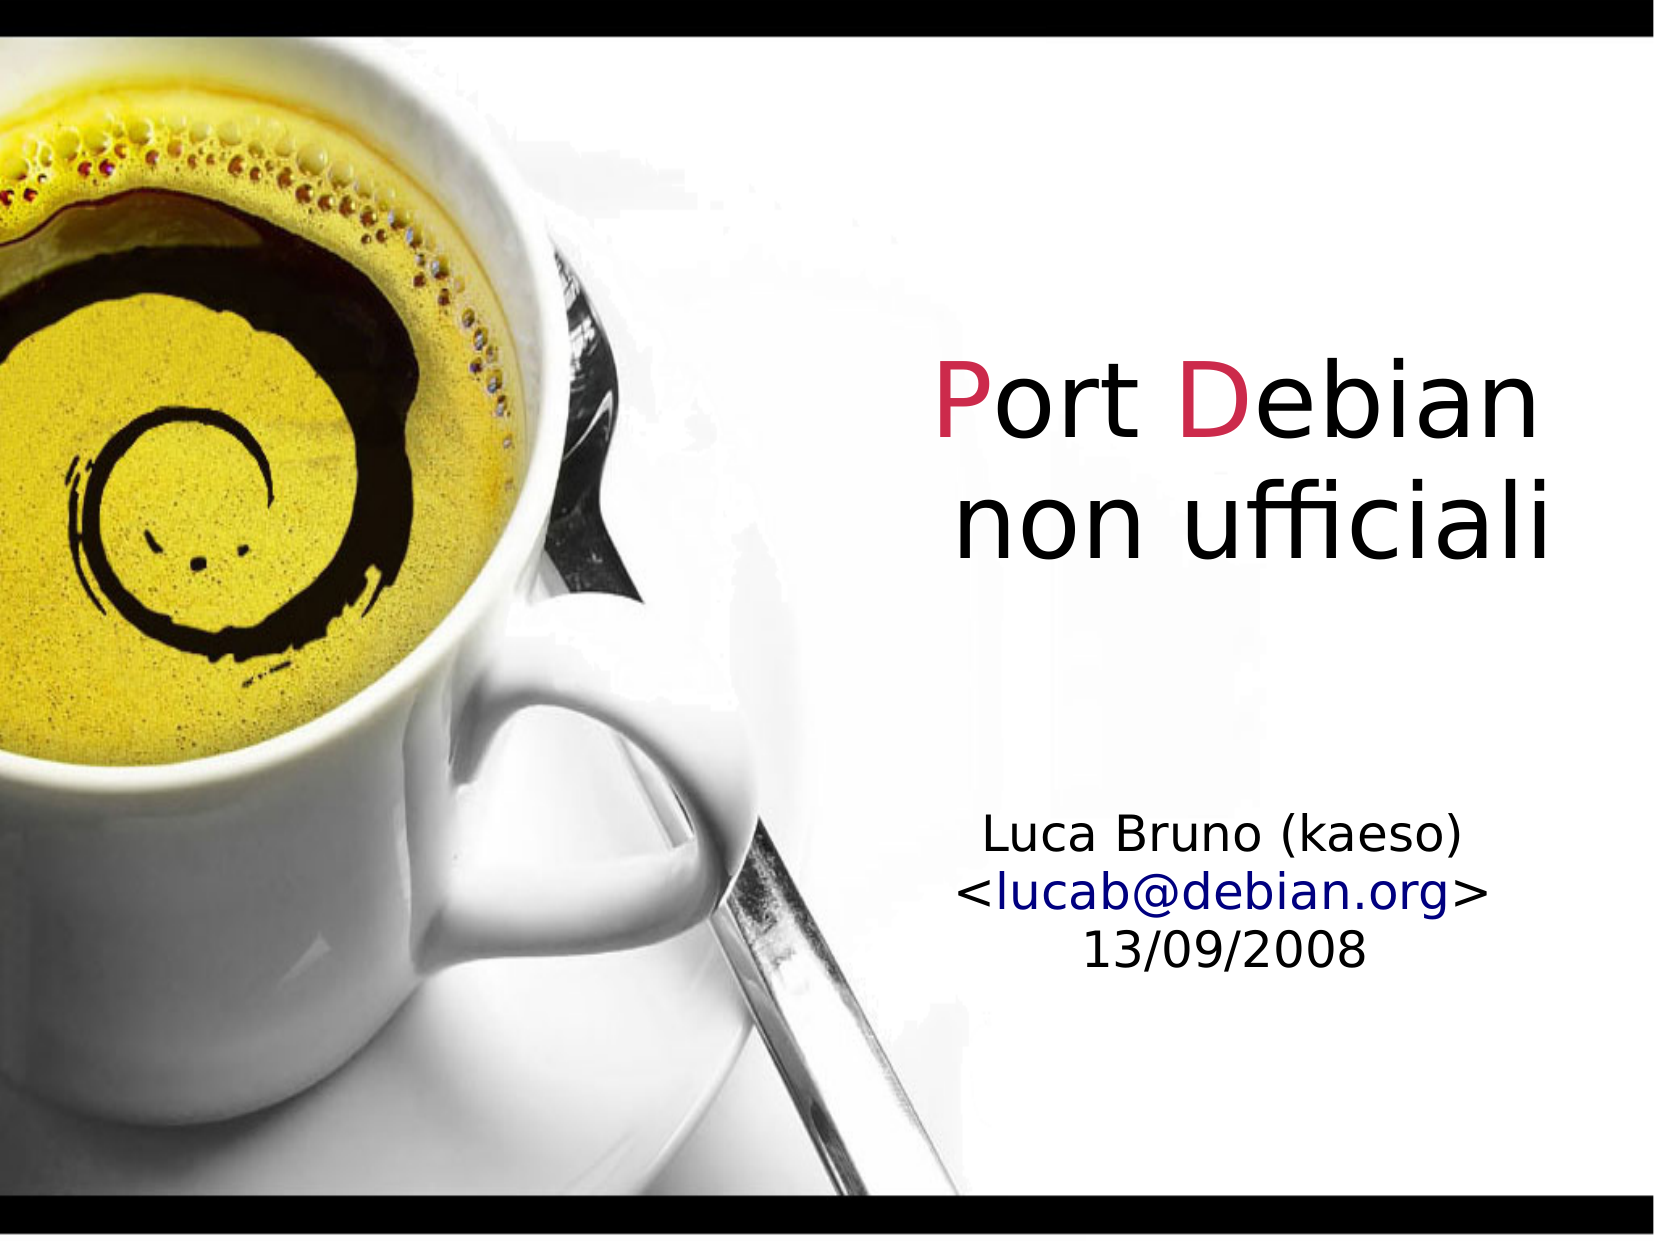

Port Debian
non ufficiali
Luca Bruno (kaeso)
<lucab@debian.org>
 13/09/2008